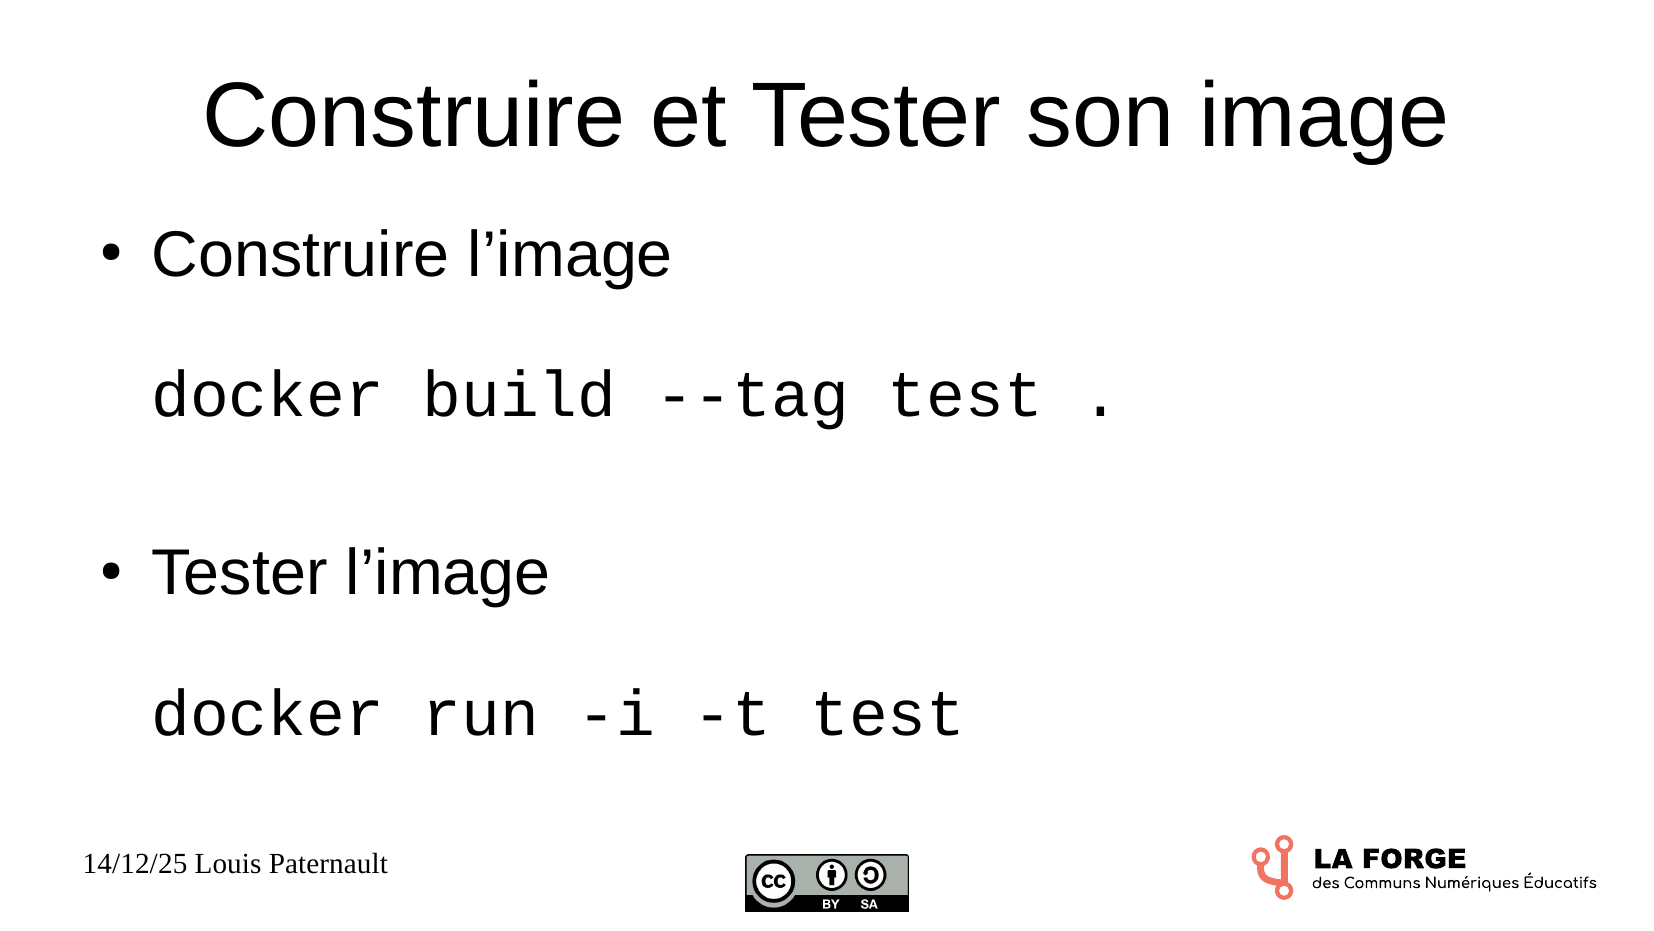

# Construire et Tester son image
Construire l’image
docker build --tag test .
Tester l’image
docker run -i -t test